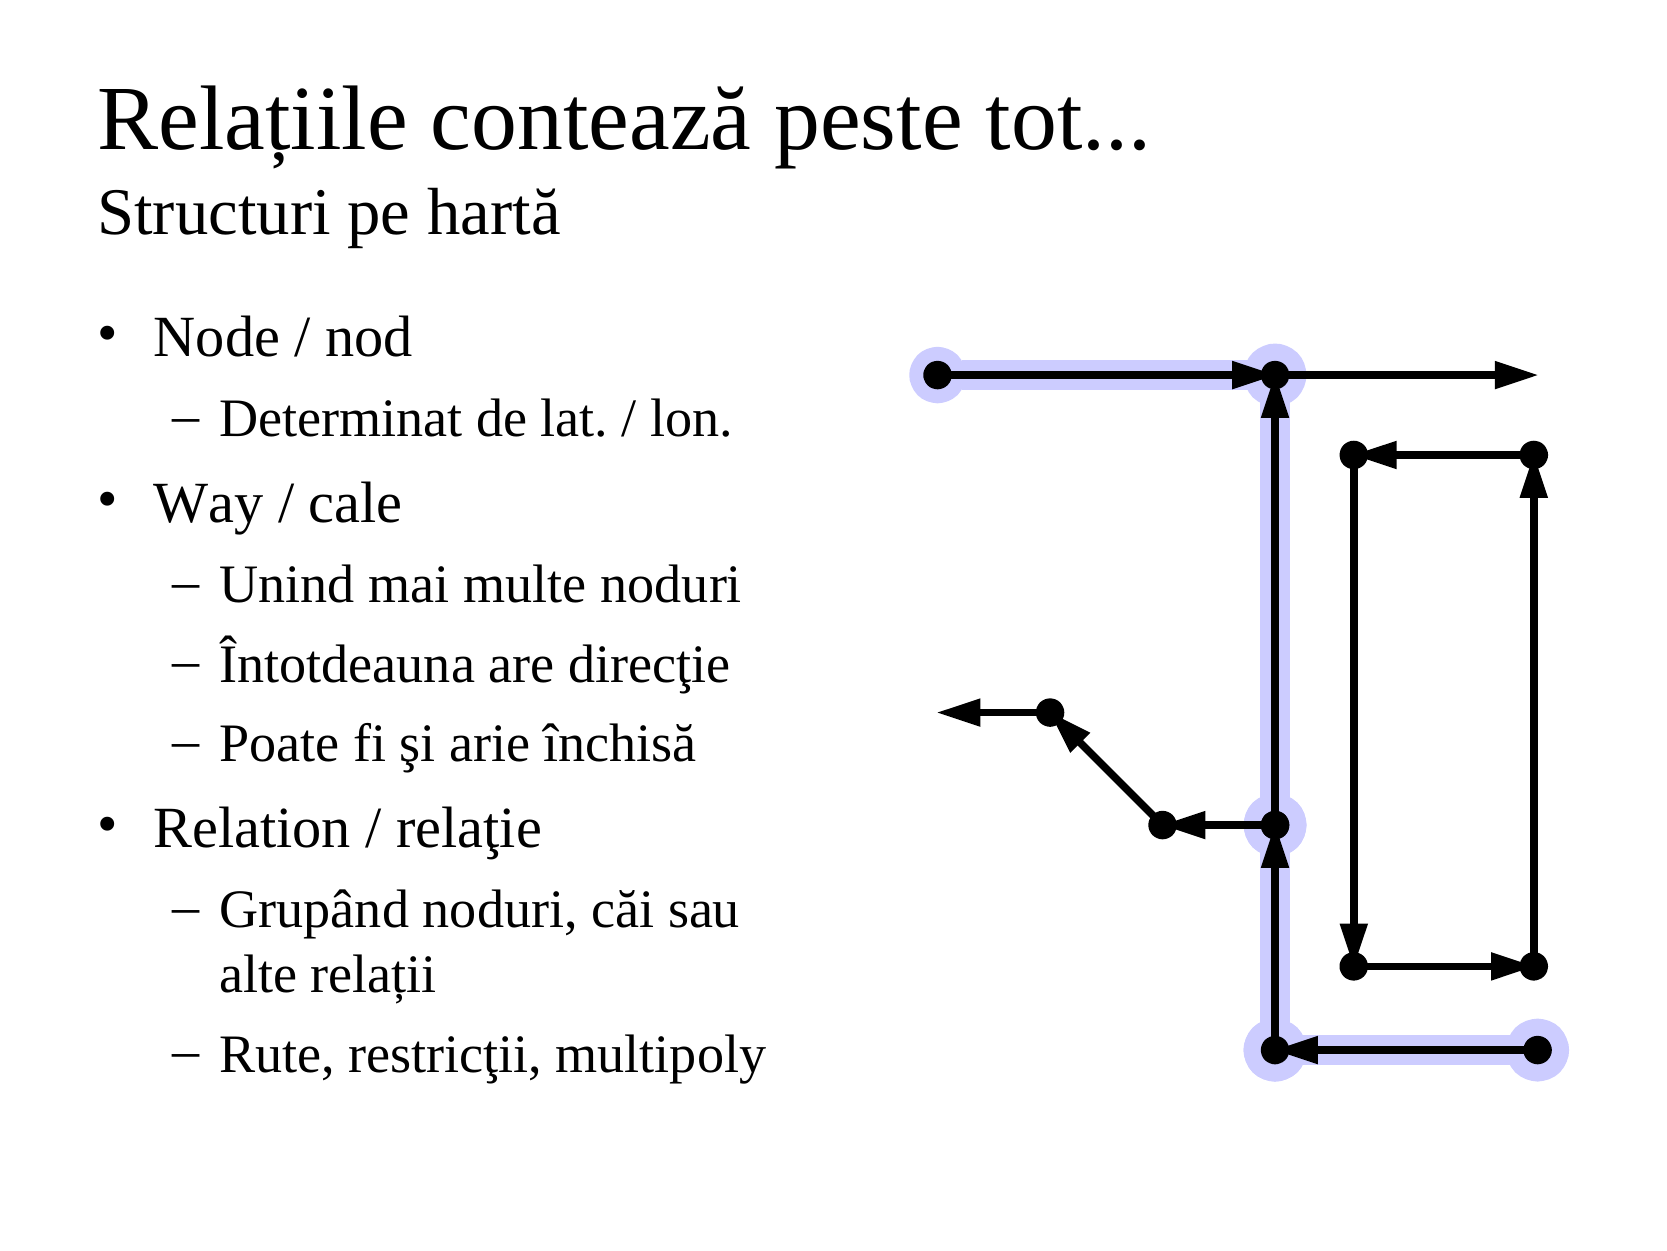

# Relațiile contează peste tot... Structuri pe hartă
Node / nod
Determinat de lat. / lon.
Way / cale
Unind mai multe noduri
Întotdeauna are direcţie
Poate fi şi arie închisă
Relation / relaţie
Grupând noduri, căi sau alte relații
Rute, restricţii, multipoly